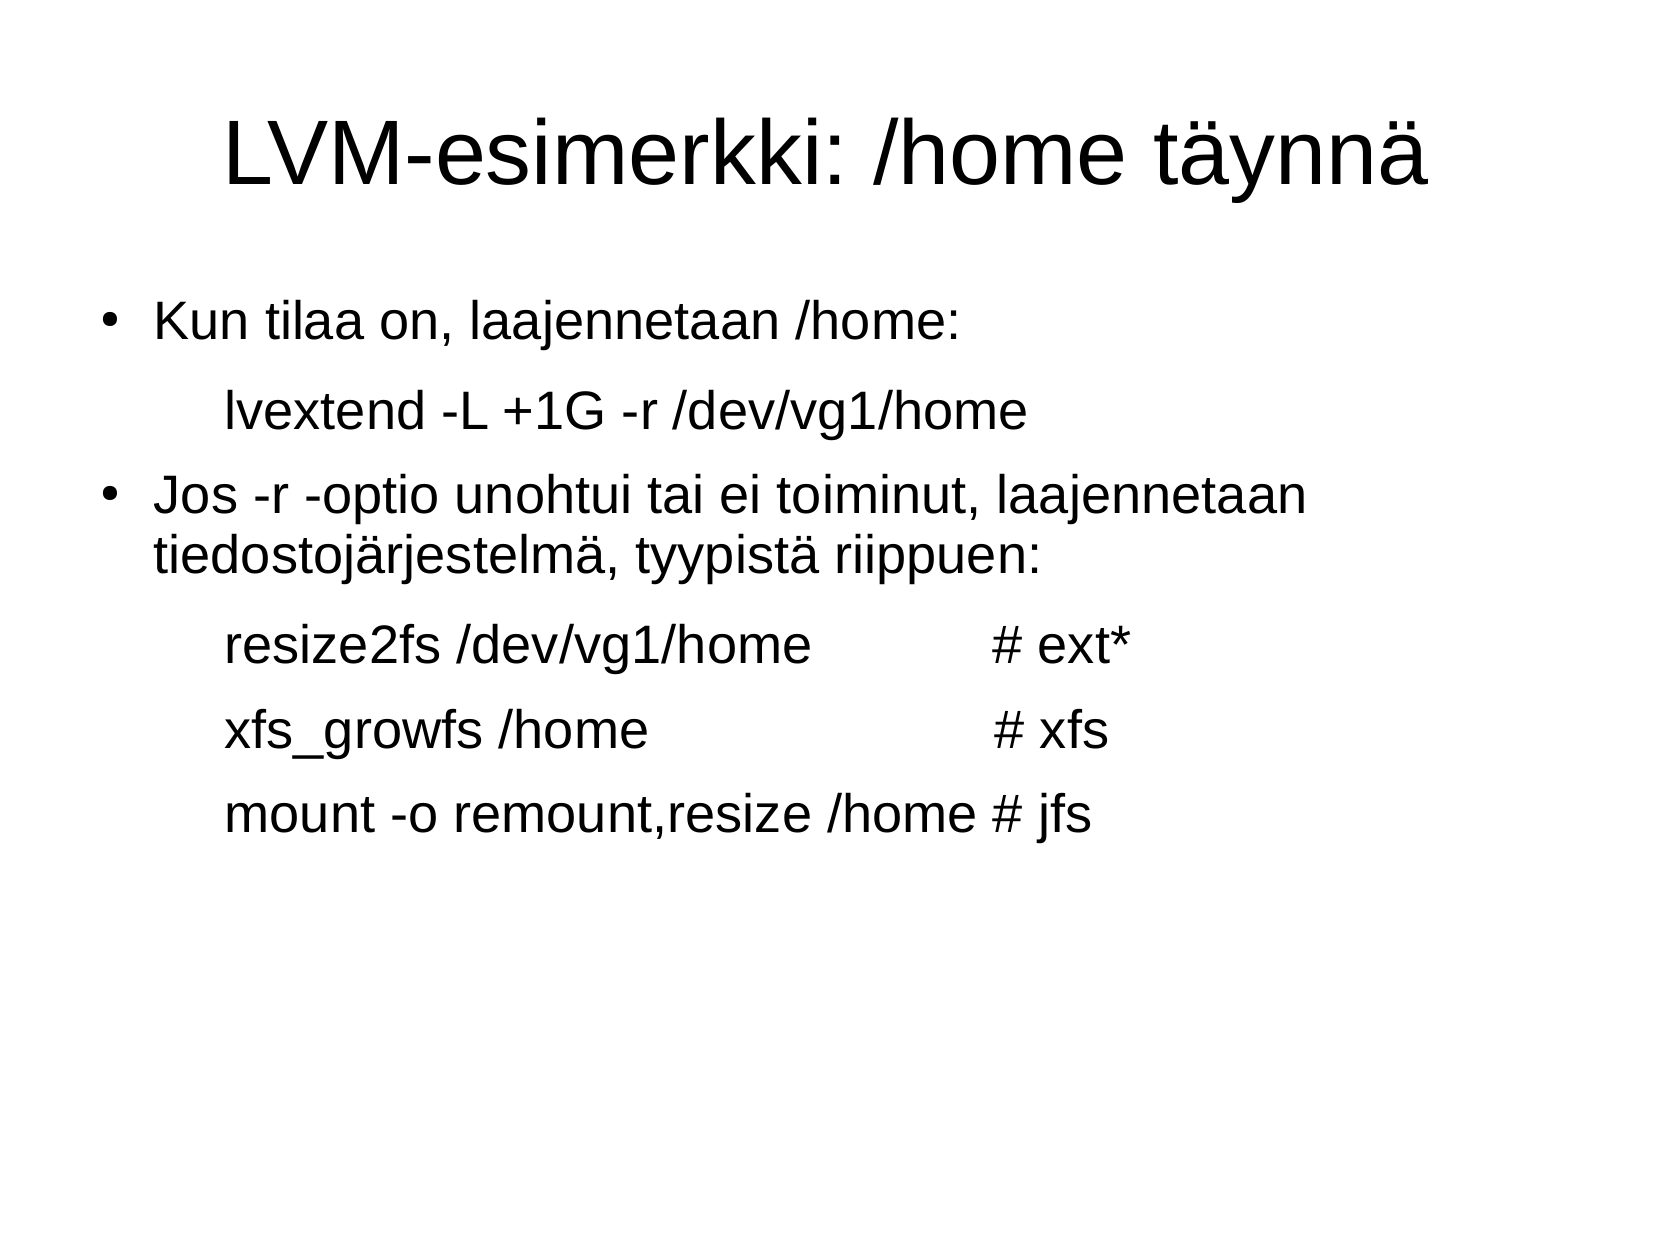

# LVM-esimerkki: /home täynnä
Kun tilaa on, laajennetaan /home:
lvextend -L +1G -r /dev/vg1/home
Jos -r -optio unohtui tai ei toiminut, laajennetaan tiedostojärjestelmä, tyypistä riippuen:
resize2fs /dev/vg1/home # ext*
xfs_growfs /home # xfs
mount -o remount,resize /home # jfs